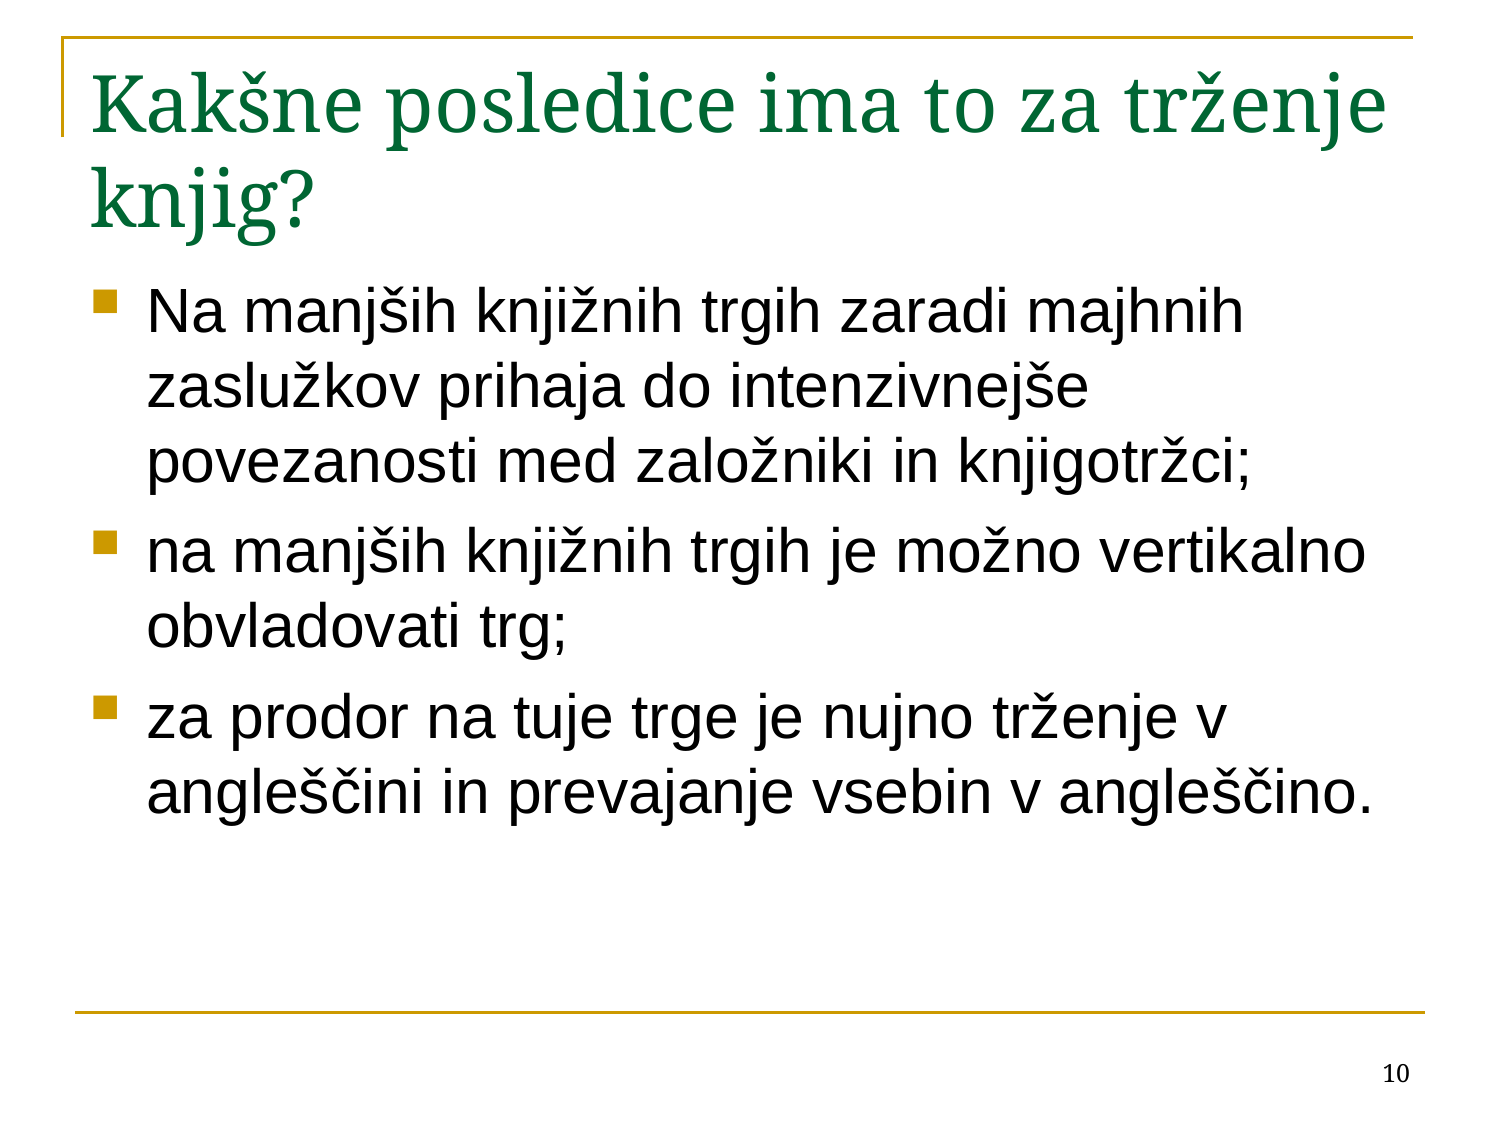

# Kakšne posledice ima to za trženje knjig?
Na manjših knjižnih trgih zaradi majhnih zaslužkov prihaja do intenzivnejše povezanosti med založniki in knjigotržci;
na manjših knjižnih trgih je možno vertikalno obvladovati trg;
za prodor na tuje trge je nujno trženje v angleščini in prevajanje vsebin v angleščino.